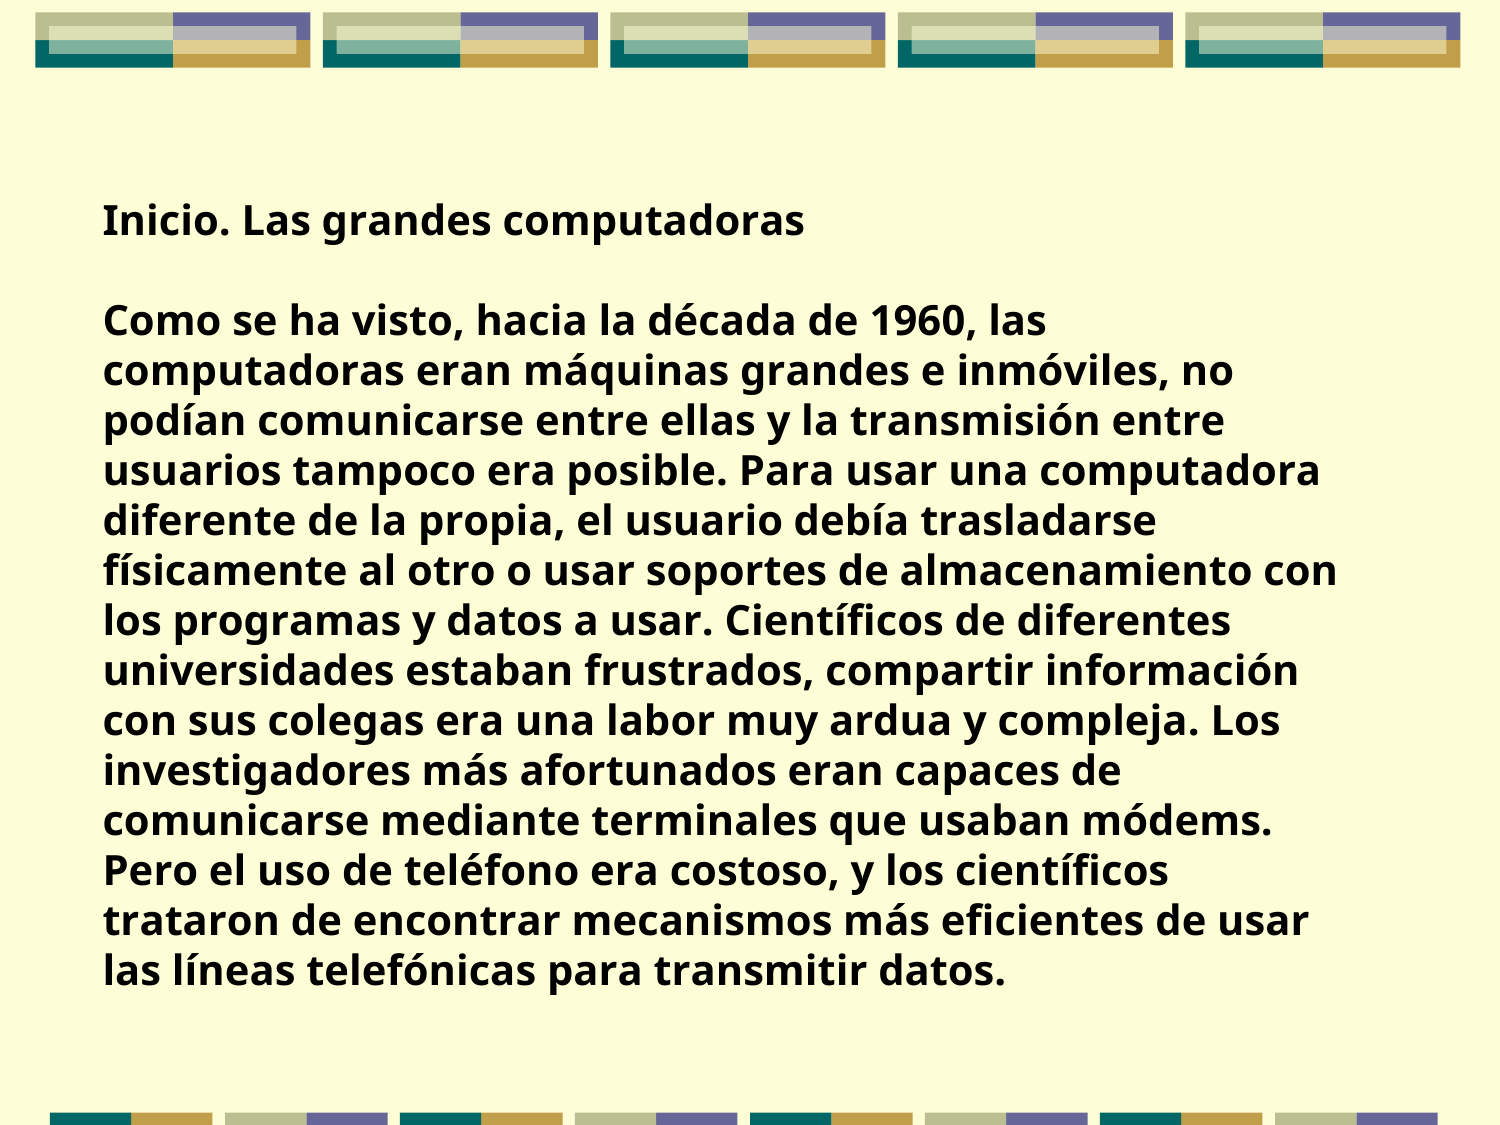

# Inicio. Las grandes computadoras Como se ha visto, hacia la década de 1960, las computadoras eran máquinas grandes e inmóviles, no podían comunicarse entre ellas y la transmisión entre usuarios tampoco era posible. Para usar una computadora diferente de la propia, el usuario debía trasladarse físicamente al otro o usar soportes de almacenamiento con los programas y datos a usar. Científicos de diferentes universidades estaban frustrados, compartir información con sus colegas era una labor muy ardua y compleja. Los investigadores más afortunados eran capaces de comunicarse mediante terminales que usaban módems. Pero el uso de teléfono era costoso, y los científicos trataron de encontrar mecanismos más eficientes de usar las líneas telefónicas para transmitir datos.